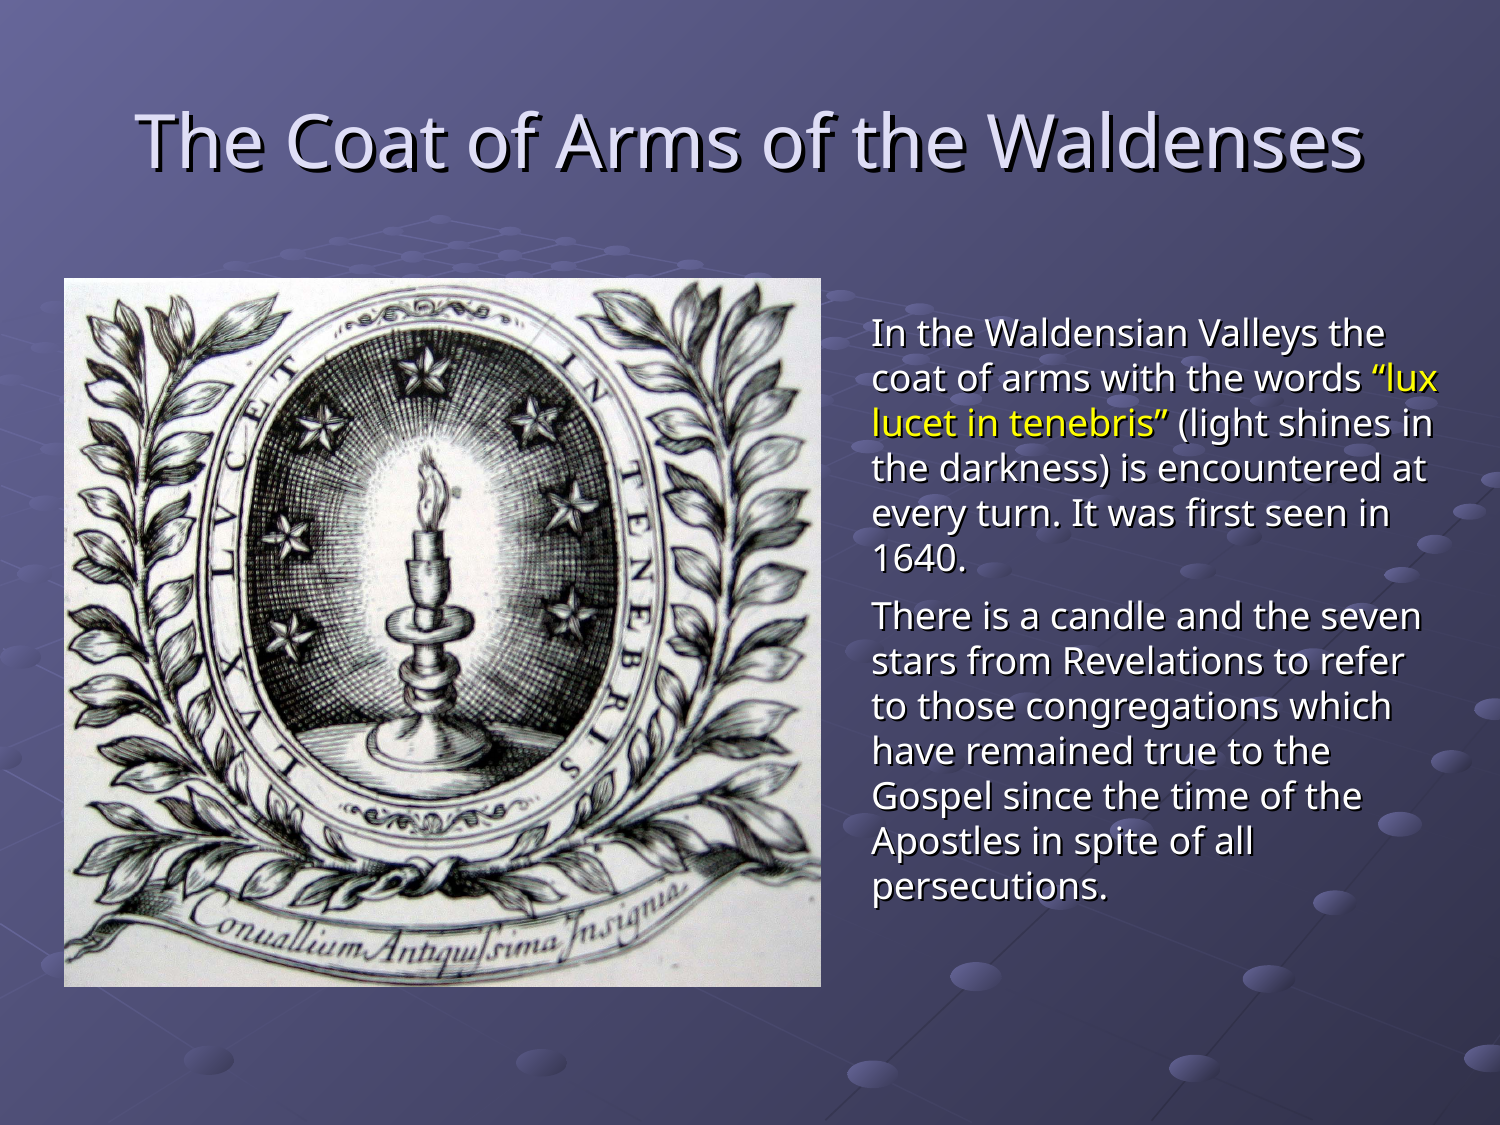

# The Coat of Arms of the Waldenses
In the Waldensian Valleys the coat of arms with the words “lux lucet in tenebris” (light shines in the darkness) is encountered at every turn. It was first seen in 1640.
There is a candle and the seven stars from Revelations to refer to those congregations which have remained true to the Gospel since the time of the Apostles in spite of all persecutions.